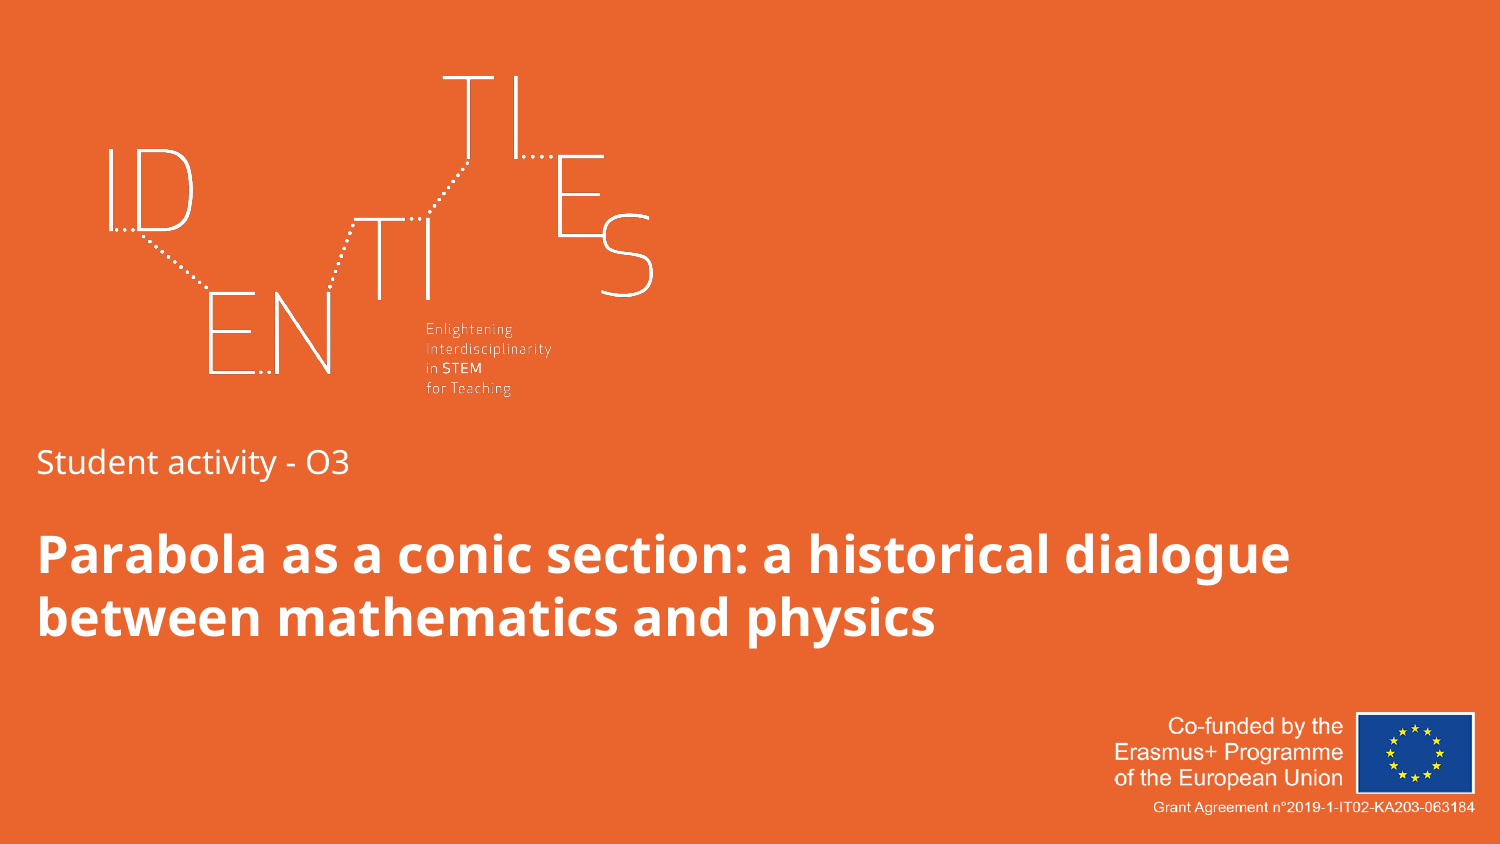

Student activity - O3
Parabola as a conic section: a historical dialogue between mathematics and physics